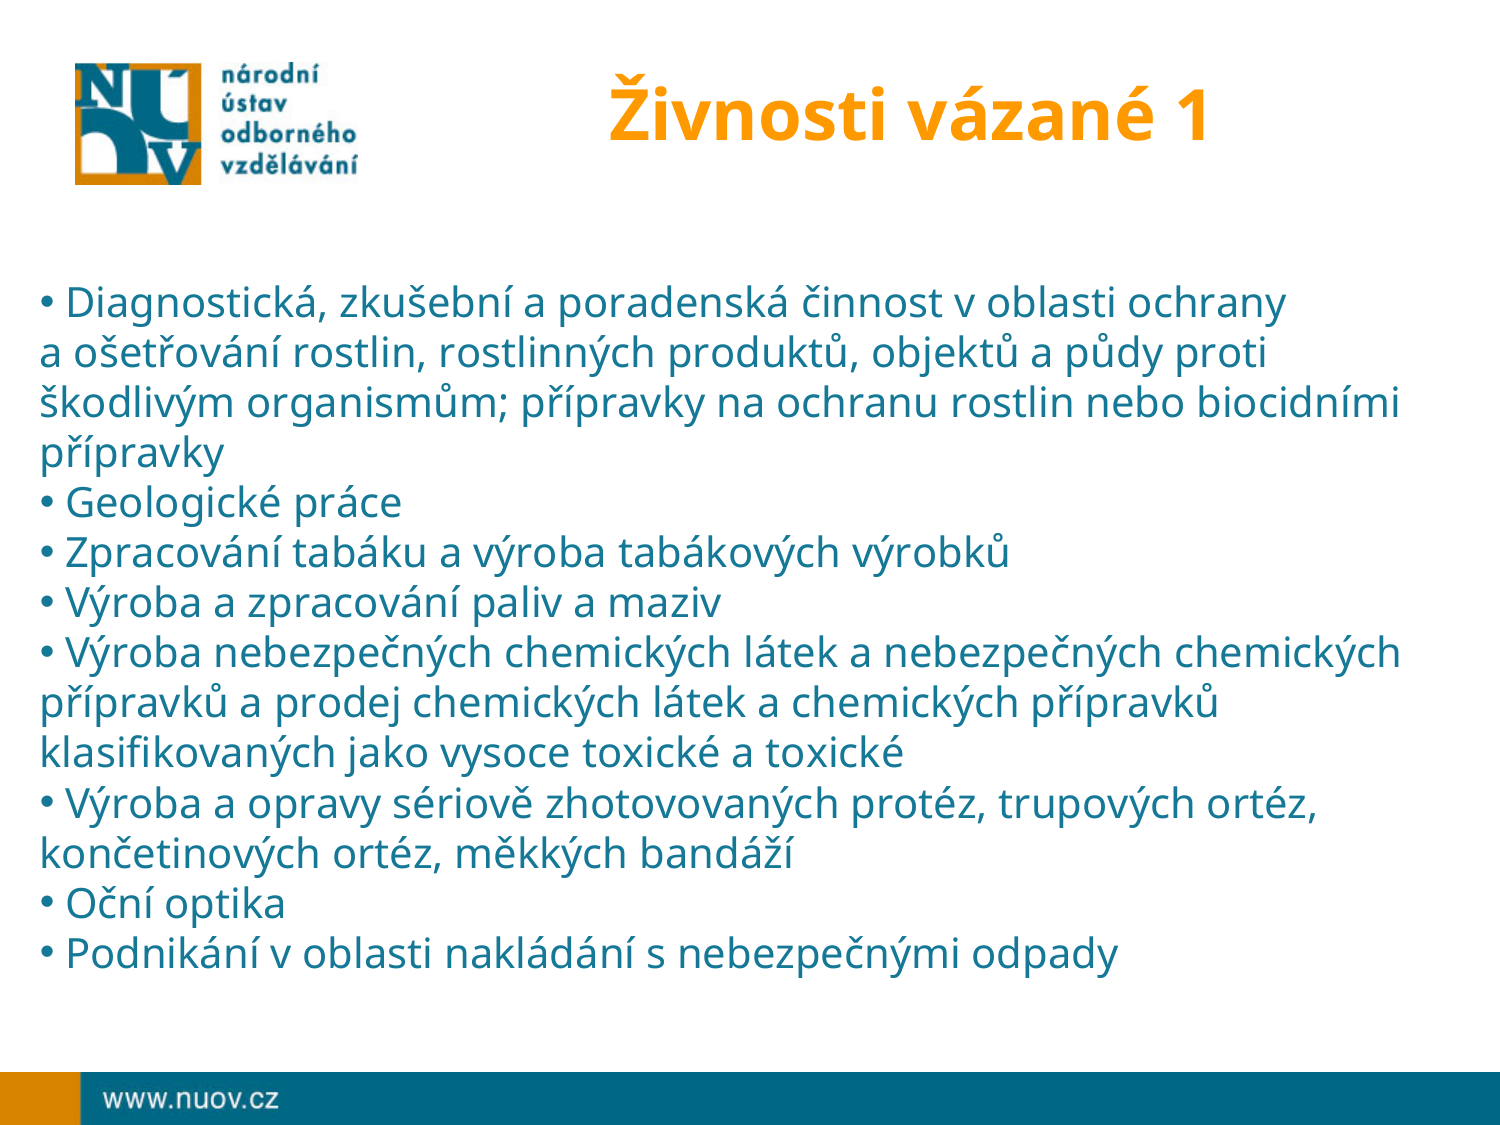

# Živnosti vázané 1
 Diagnostická, zkušební a poradenská činnost v oblasti ochrany
a ošetřování rostlin, rostlinných produktů, objektů a půdy proti škodlivým organismům; přípravky na ochranu rostlin nebo biocidními přípravky
 Geologické práce
 Zpracování tabáku a výroba tabákových výrobků
 Výroba a zpracování paliv a maziv
 Výroba nebezpečných chemických látek a nebezpečných chemických přípravků a prodej chemických látek a chemických přípravků klasifikovaných jako vysoce toxické a toxické
 Výroba a opravy sériově zhotovovaných protéz, trupových ortéz, končetinových ortéz, měkkých bandáží
 Oční optika
 Podnikání v oblasti nakládání s nebezpečnými odpady